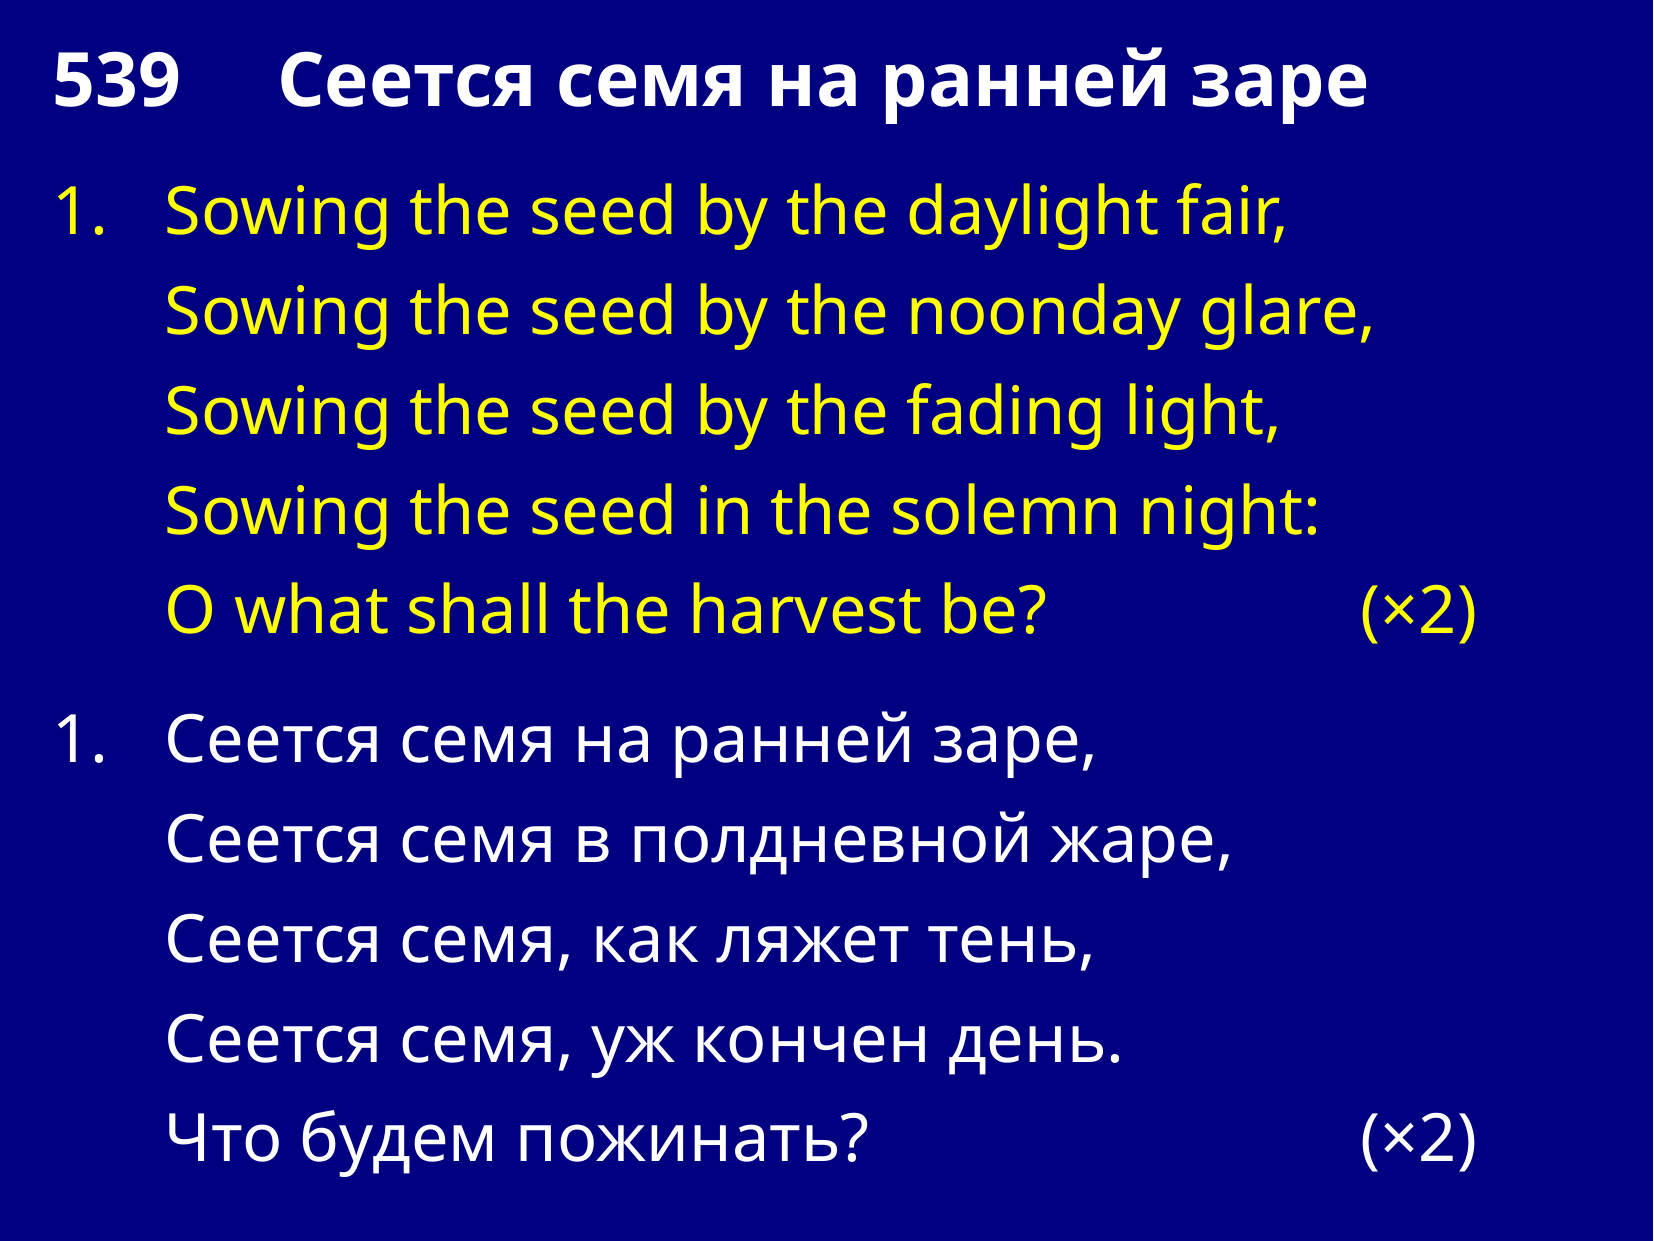

539	Сеется семя на ранней заре
1.	Sowing the seed by the daylight fair,
	Sowing the seed by the noonday glare,
	Sowing the seed by the fading light,
	Sowing the seed in the solemn night:
	O what shall the harvest be?	(×2)
1.	Сеется семя на ранней заре,
	Сеется семя в полдневной жаре,
	Сеется семя, как ляжет тень,
	Сеется семя, уж кончен день.
	Что будем пожинать?	(×2)